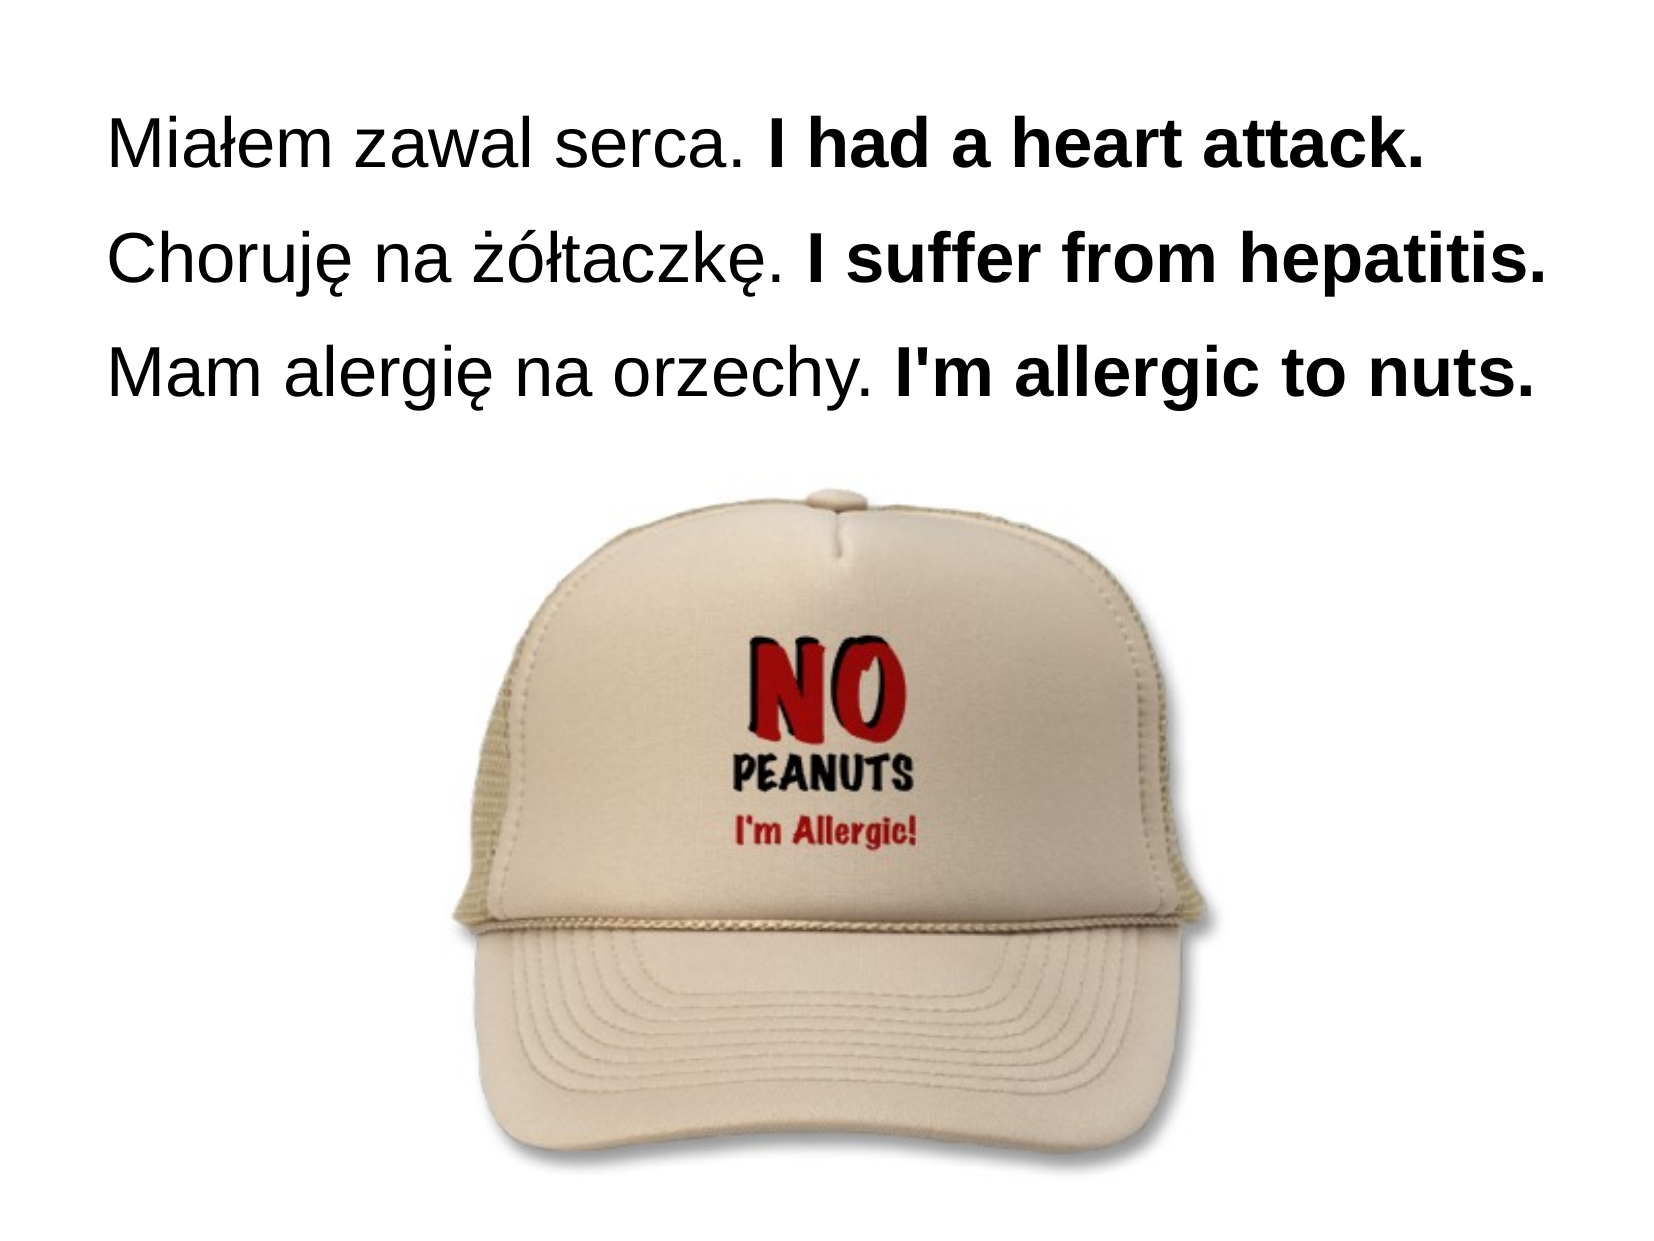

# Miałem zawal serca. I had a heart attack.
Choruję na żółtaczkę. I suffer from hepatitis.
Mam alergię na orzechy. I'm allergic to nuts.